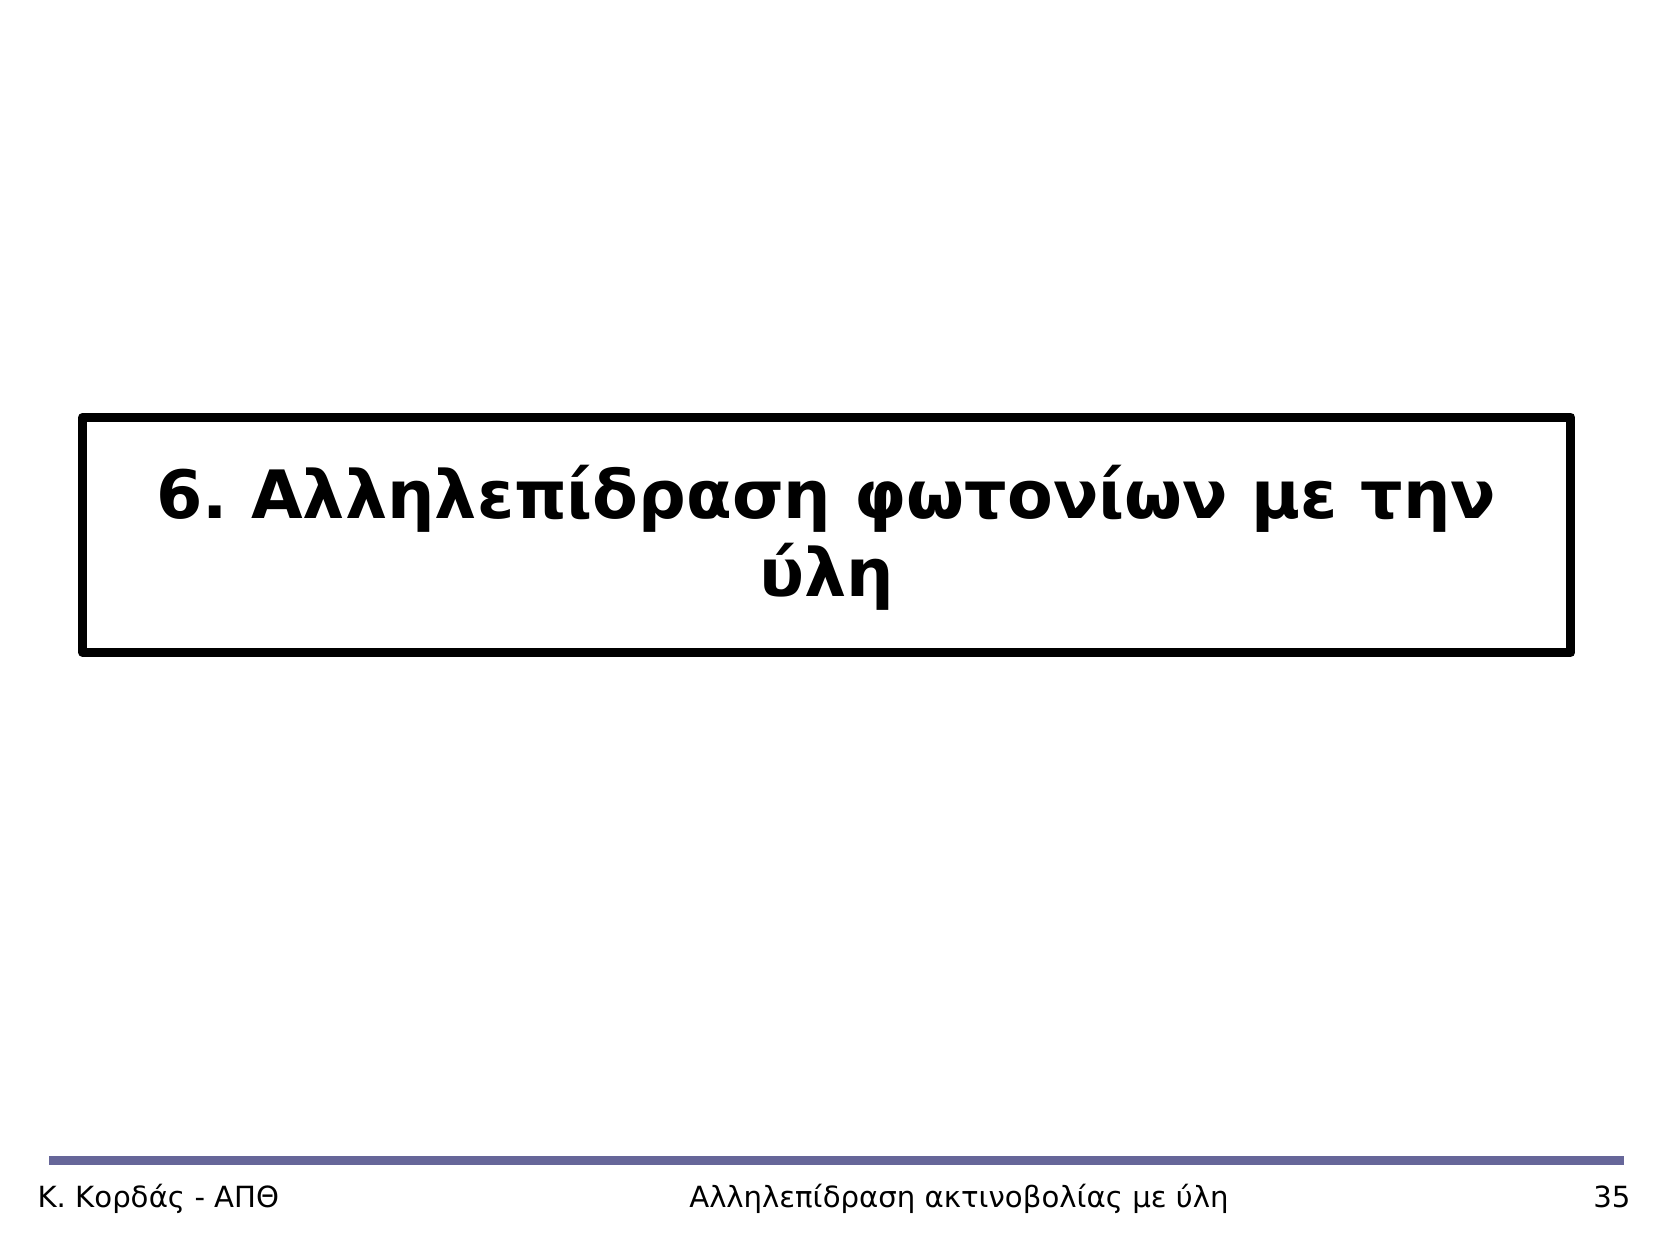

# 6. Αλληλεπίδραση φωτονίων με την ύλη
Κ. Κορδάς - ΑΠΘ
Αλληλεπίδραση ακτινοβολίας με ύλη
35